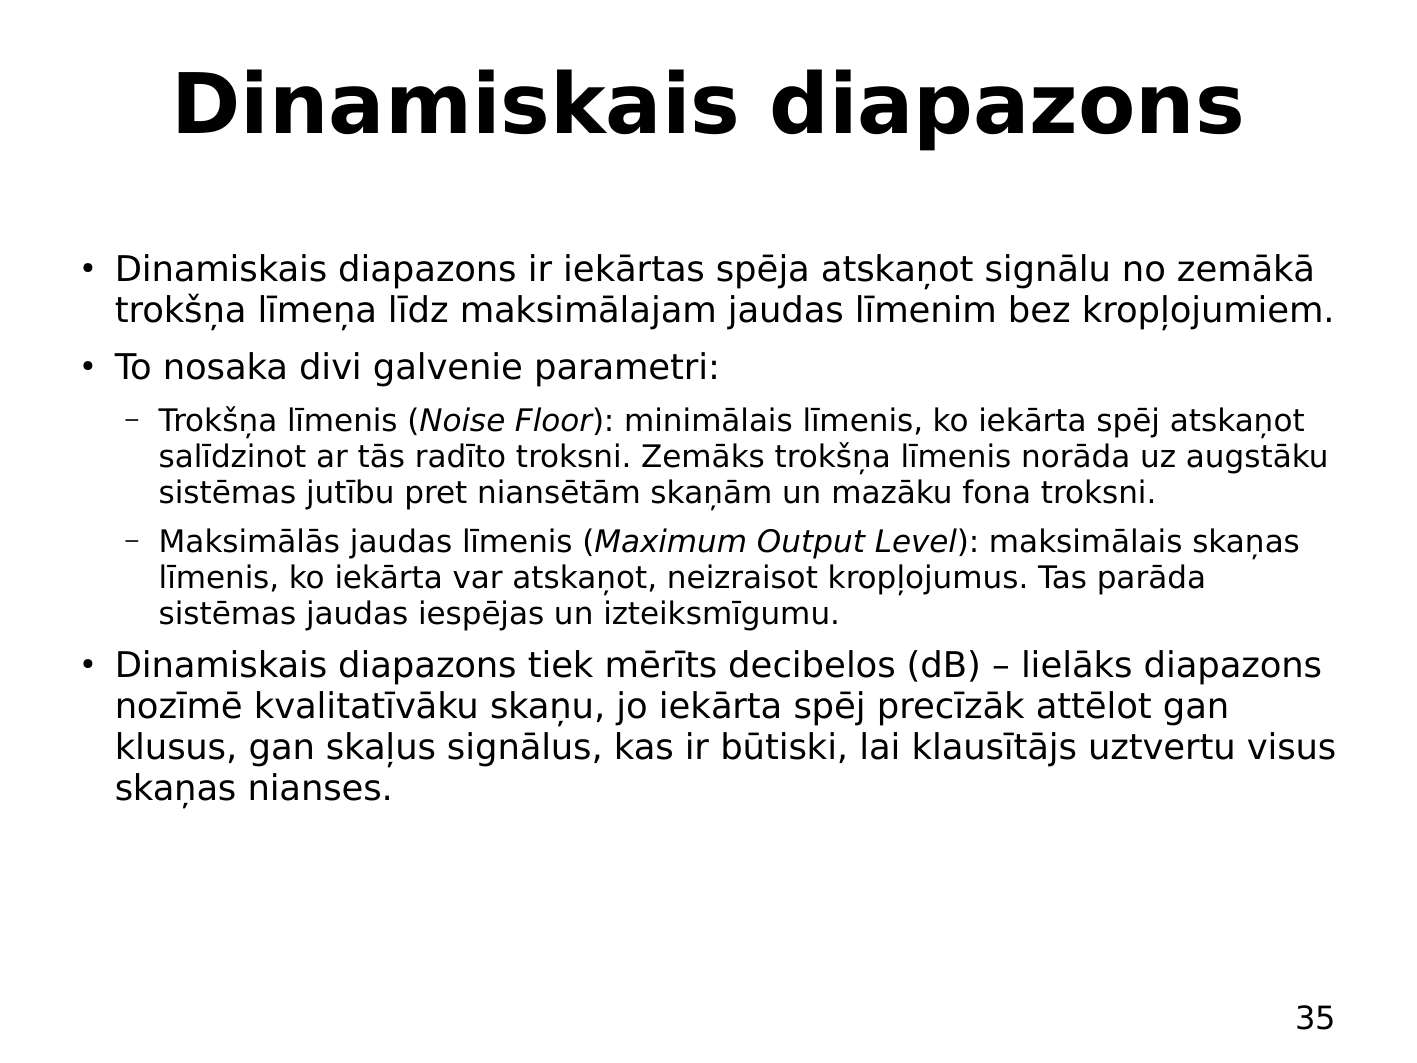

# Dinamiskais diapazons
Dinamiskais diapazons ir iekārtas spēja atskaņot signālu no zemākā trokšņa līmeņa līdz maksimālajam jaudas līmenim bez kropļojumiem.
To nosaka divi galvenie parametri:
Trokšņa līmenis (Noise Floor): minimālais līmenis, ko iekārta spēj atskaņot salīdzinot ar tās radīto troksni. Zemāks trokšņa līmenis norāda uz augstāku sistēmas jutību pret niansētām skaņām un mazāku fona troksni.
Maksimālās jaudas līmenis (Maximum Output Level): maksimālais skaņas līmenis, ko iekārta var atskaņot, neizraisot kropļojumus. Tas parāda sistēmas jaudas iespējas un izteiksmīgumu.
Dinamiskais diapazons tiek mērīts decibelos (dB) – lielāks diapazons nozīmē kvalitatīvāku skaņu, jo iekārta spēj precīzāk attēlot gan klusus, gan skaļus signālus, kas ir būtiski, lai klausītājs uztvertu visus skaņas nianses.